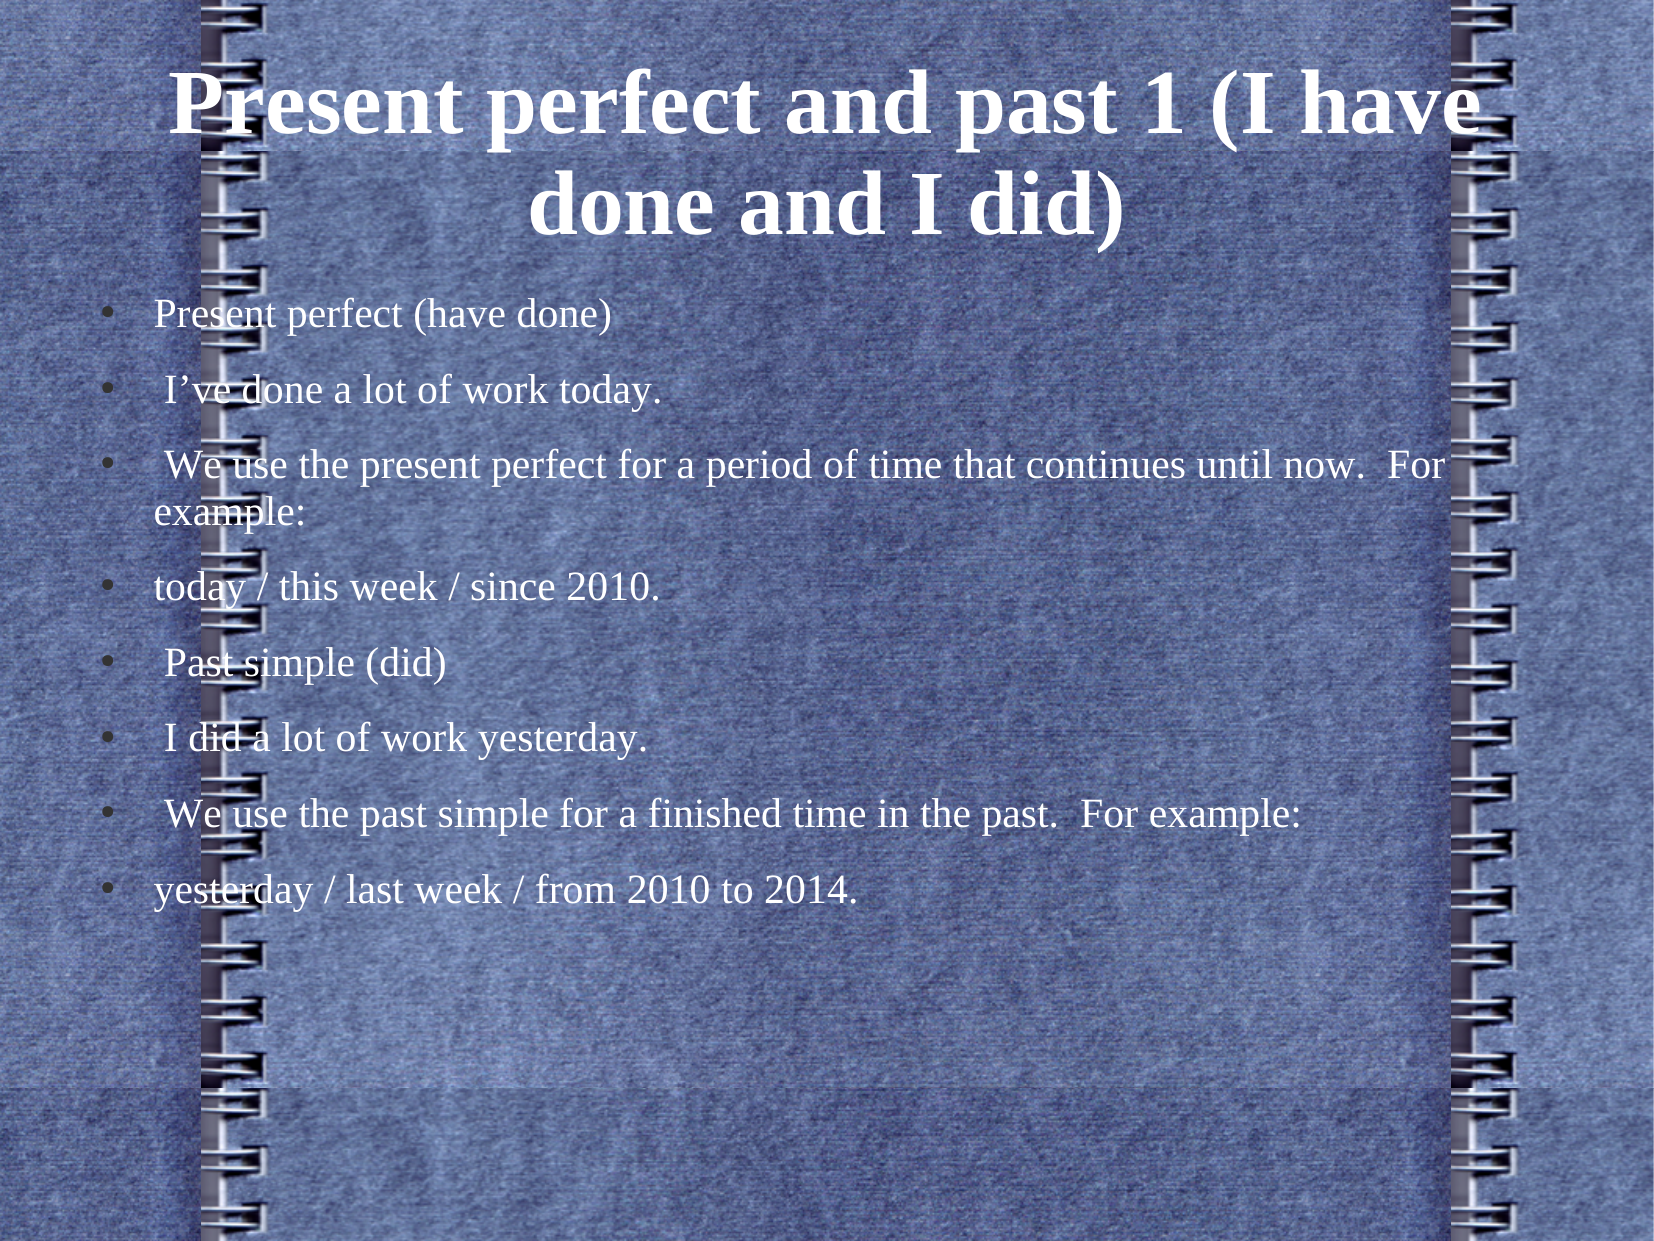

# Present perfect and past 1 (I have done and I did)
Present perfect (have done)
 I’ve done a lot of work today.
 We use the present perfect for a period of time that continues until now. For example:
today / this week / since 2010.
 Past simple (did)
 I did a lot of work yesterday.
 We use the past simple for a finished time in the past. For example:
yesterday / last week / from 2010 to 2014.